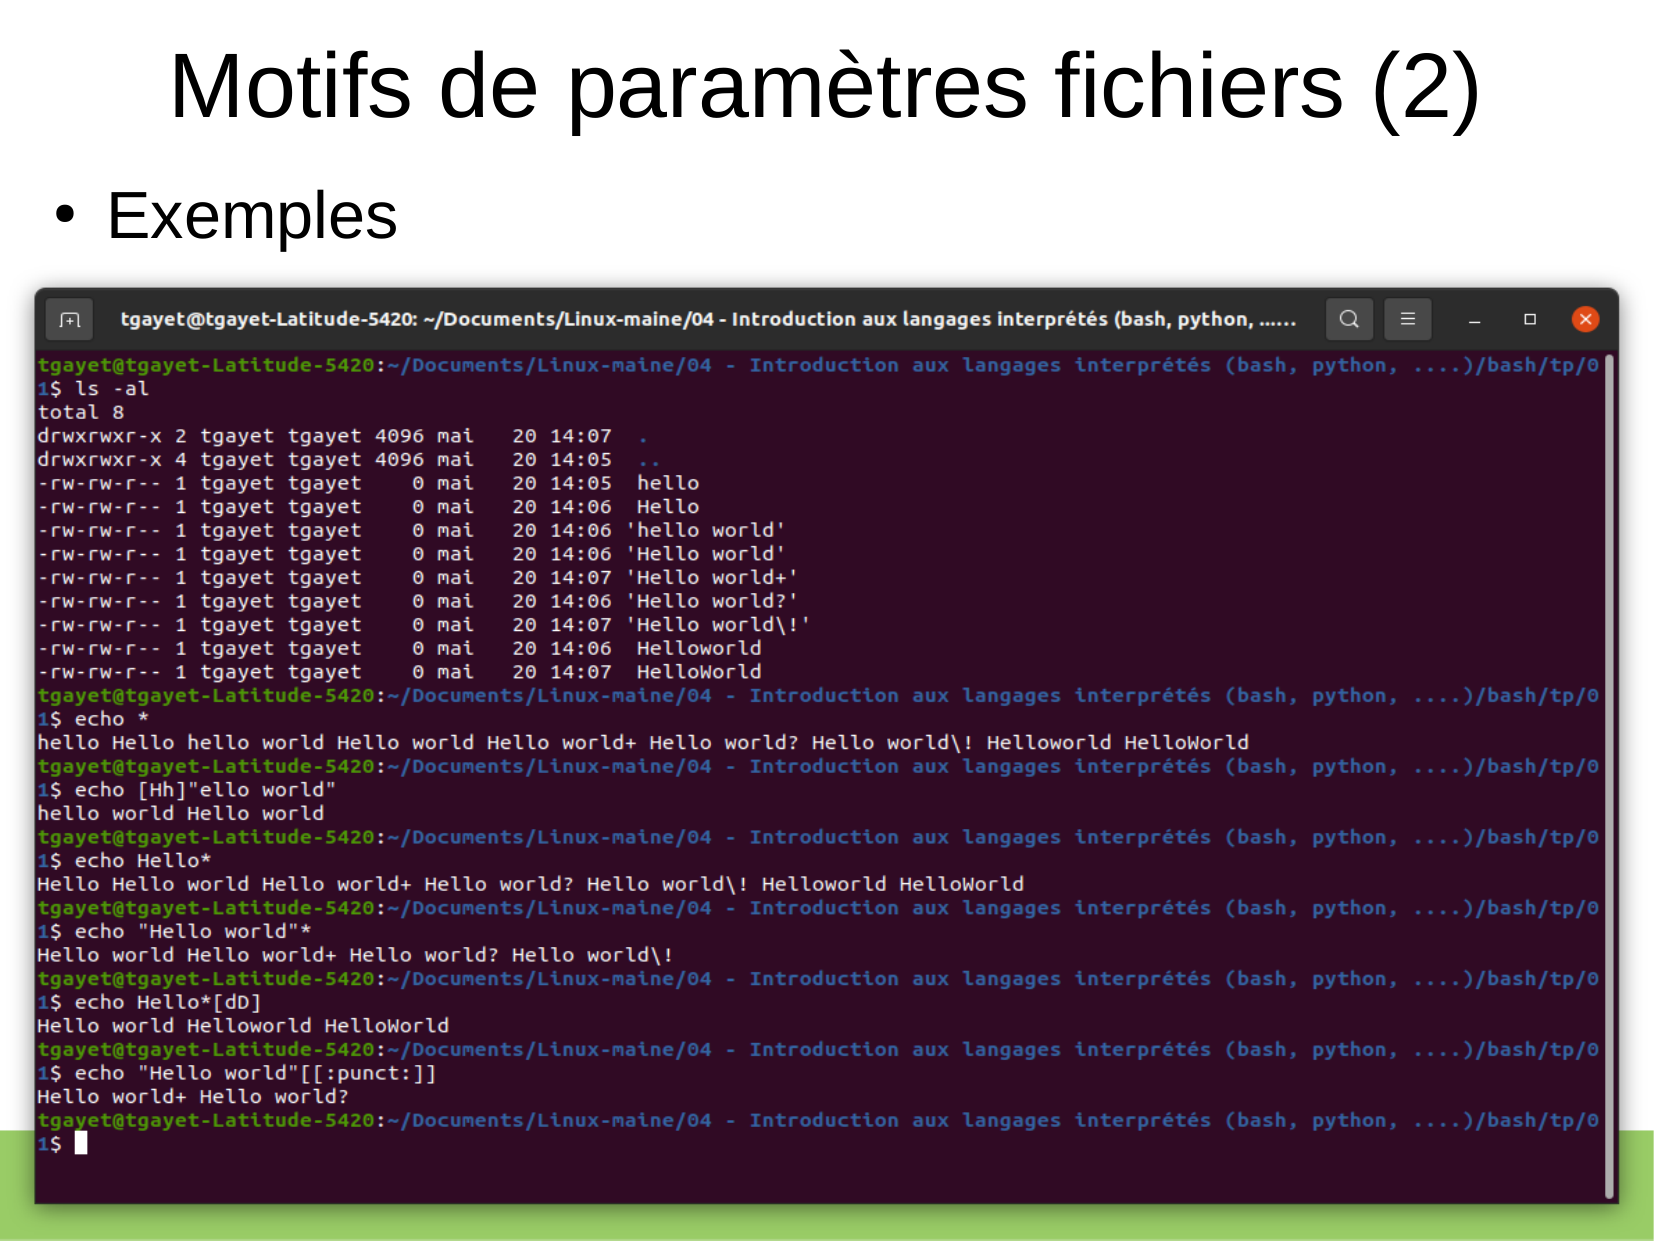

# Motifs de paramètres fichiers (2)
Exemples
6